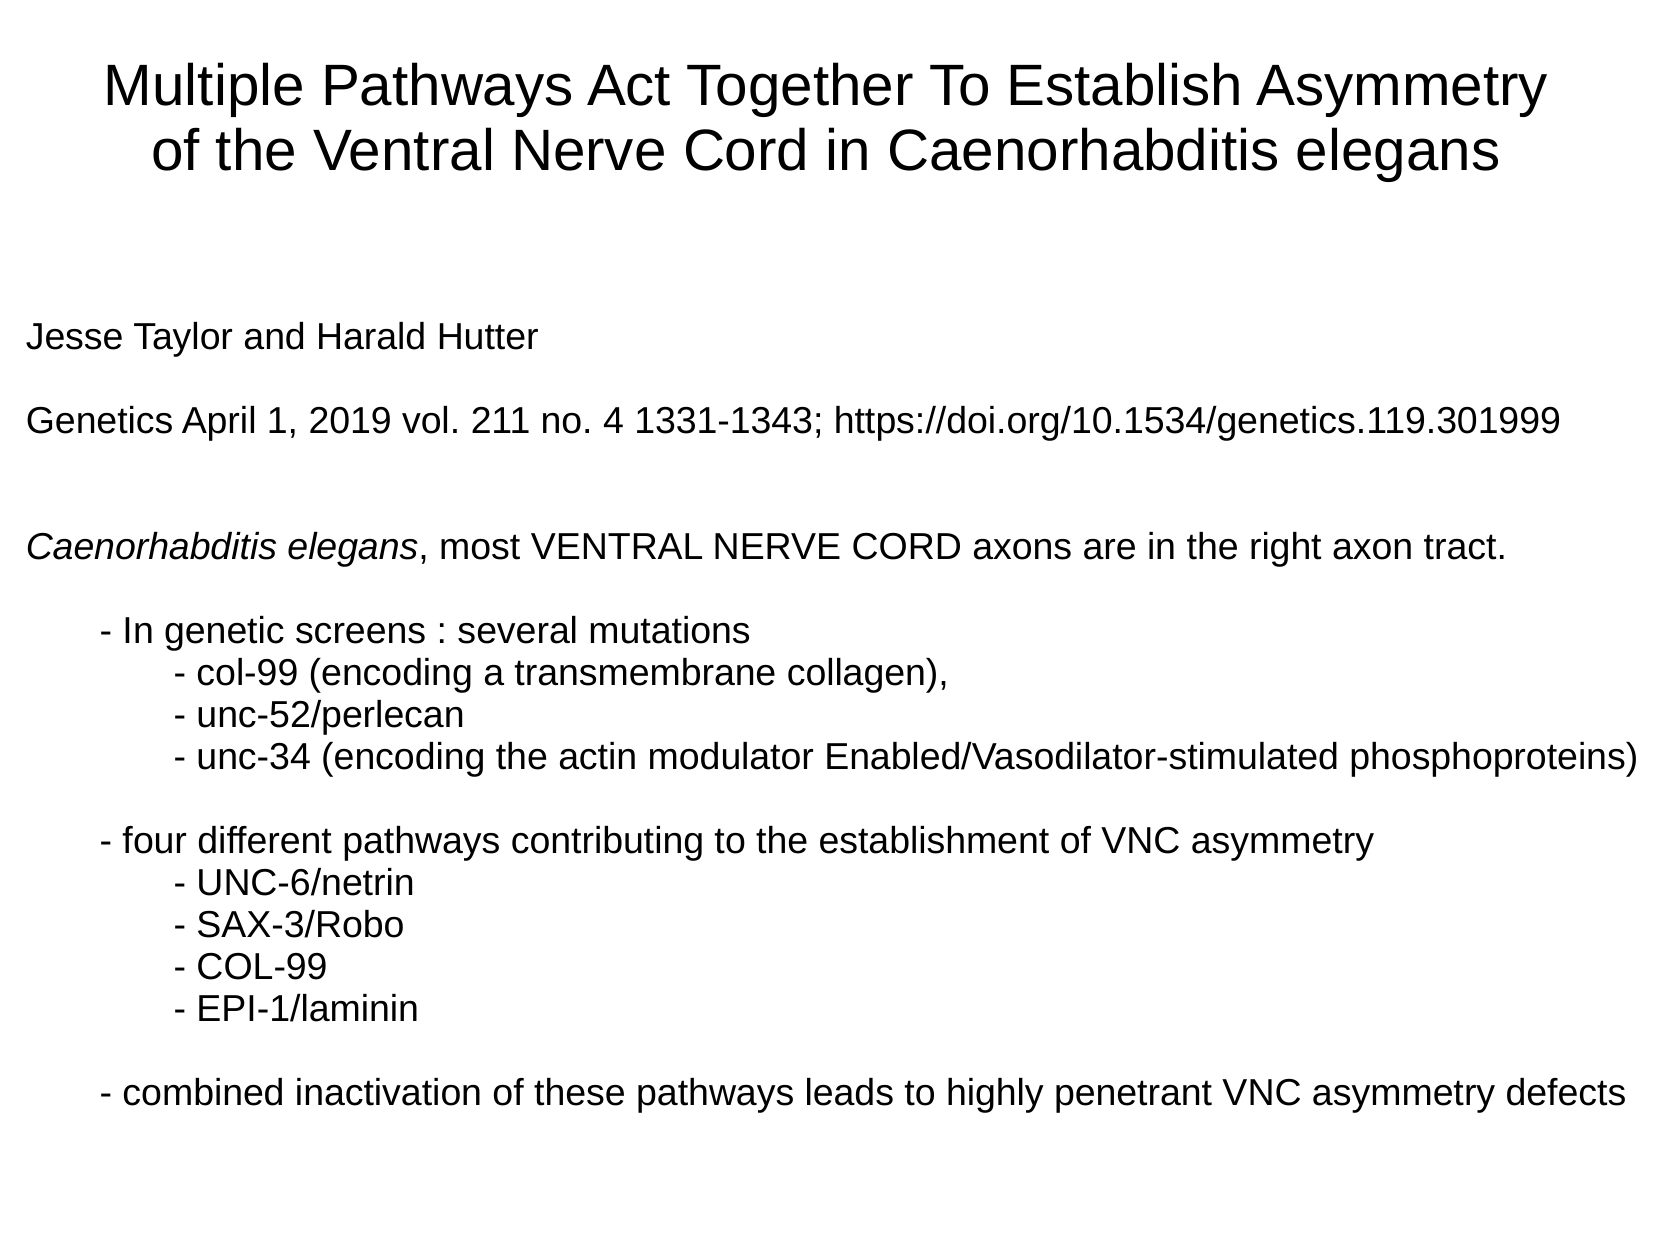

# Multiple Pathways Act Together To Establish Asymmetry of the Ventral Nerve Cord in Caenorhabditis elegans
Jesse Taylor and Harald Hutter
Genetics April 1, 2019 vol. 211 no. 4 1331-1343; https://doi.org/10.1534/genetics.119.301999
Caenorhabditis elegans, most VENTRAL NERVE CORD axons are in the right axon tract.
	- In genetic screens : several mutations
		- col-99 (encoding a transmembrane collagen),
		- unc-52/perlecan
		- unc-34 (encoding the actin modulator Enabled/Vasodilator-stimulated phosphoproteins)
	- four different pathways contributing to the establishment of VNC asymmetry
		- UNC-6/netrin
		- SAX-3/Robo
		- COL-99
		- EPI-1/laminin
	- combined inactivation of these pathways leads to highly penetrant VNC asymmetry defects